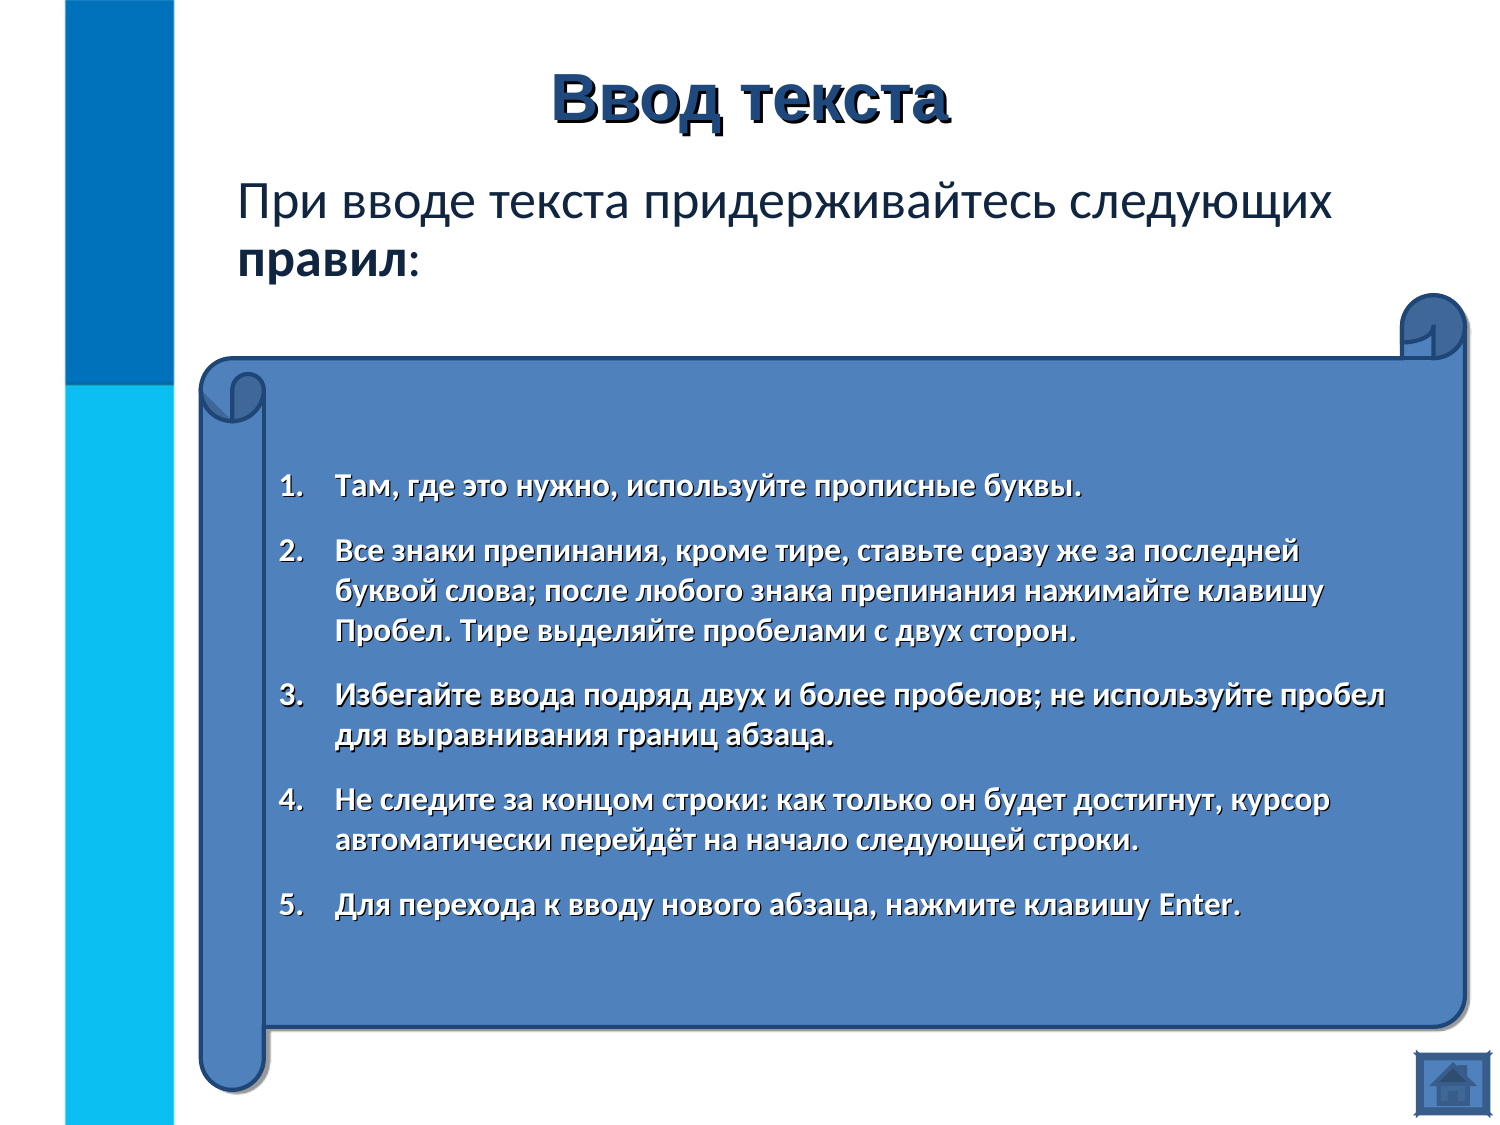

Ввод текста
# При вводе текста придерживайтесь следующих правил:
Там, где это нужно, используйте прописные буквы.
Все знаки препинания, кроме тире, ставьте сразу же за последней буквой слова; после любого знака препинания нажимайте клавишу Пробел. Тире выделяйте пробелами с двух сторон.
Избегайте ввода подряд двух и более пробелов; не используйте пробел для выравнивания границ абзаца.
Не следите за концом строки: как только он будет достигнут, курсор автоматически перейдёт на начало следующей строки.
Для перехода к вводу нового абзаца, нажмите клавишу Enter.